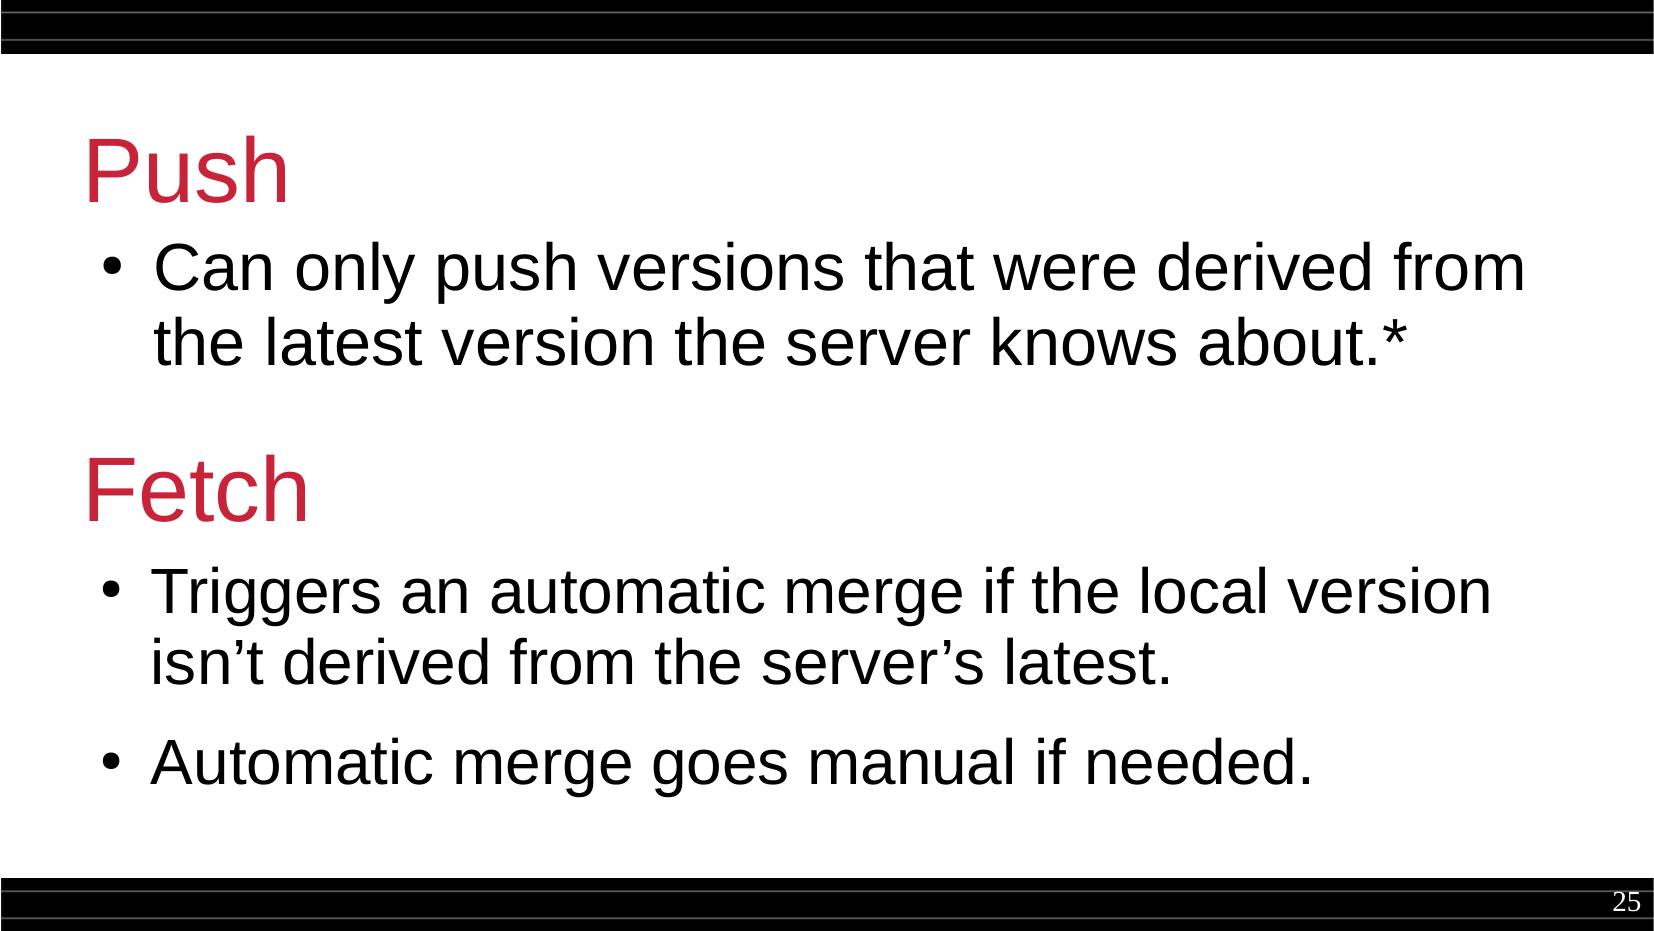

# Push
Can only push versions that were derived from the latest version the server knows about.*
Fetch
Triggers an automatic merge if the local version isn’t derived from the server’s latest.
Automatic merge goes manual if needed.